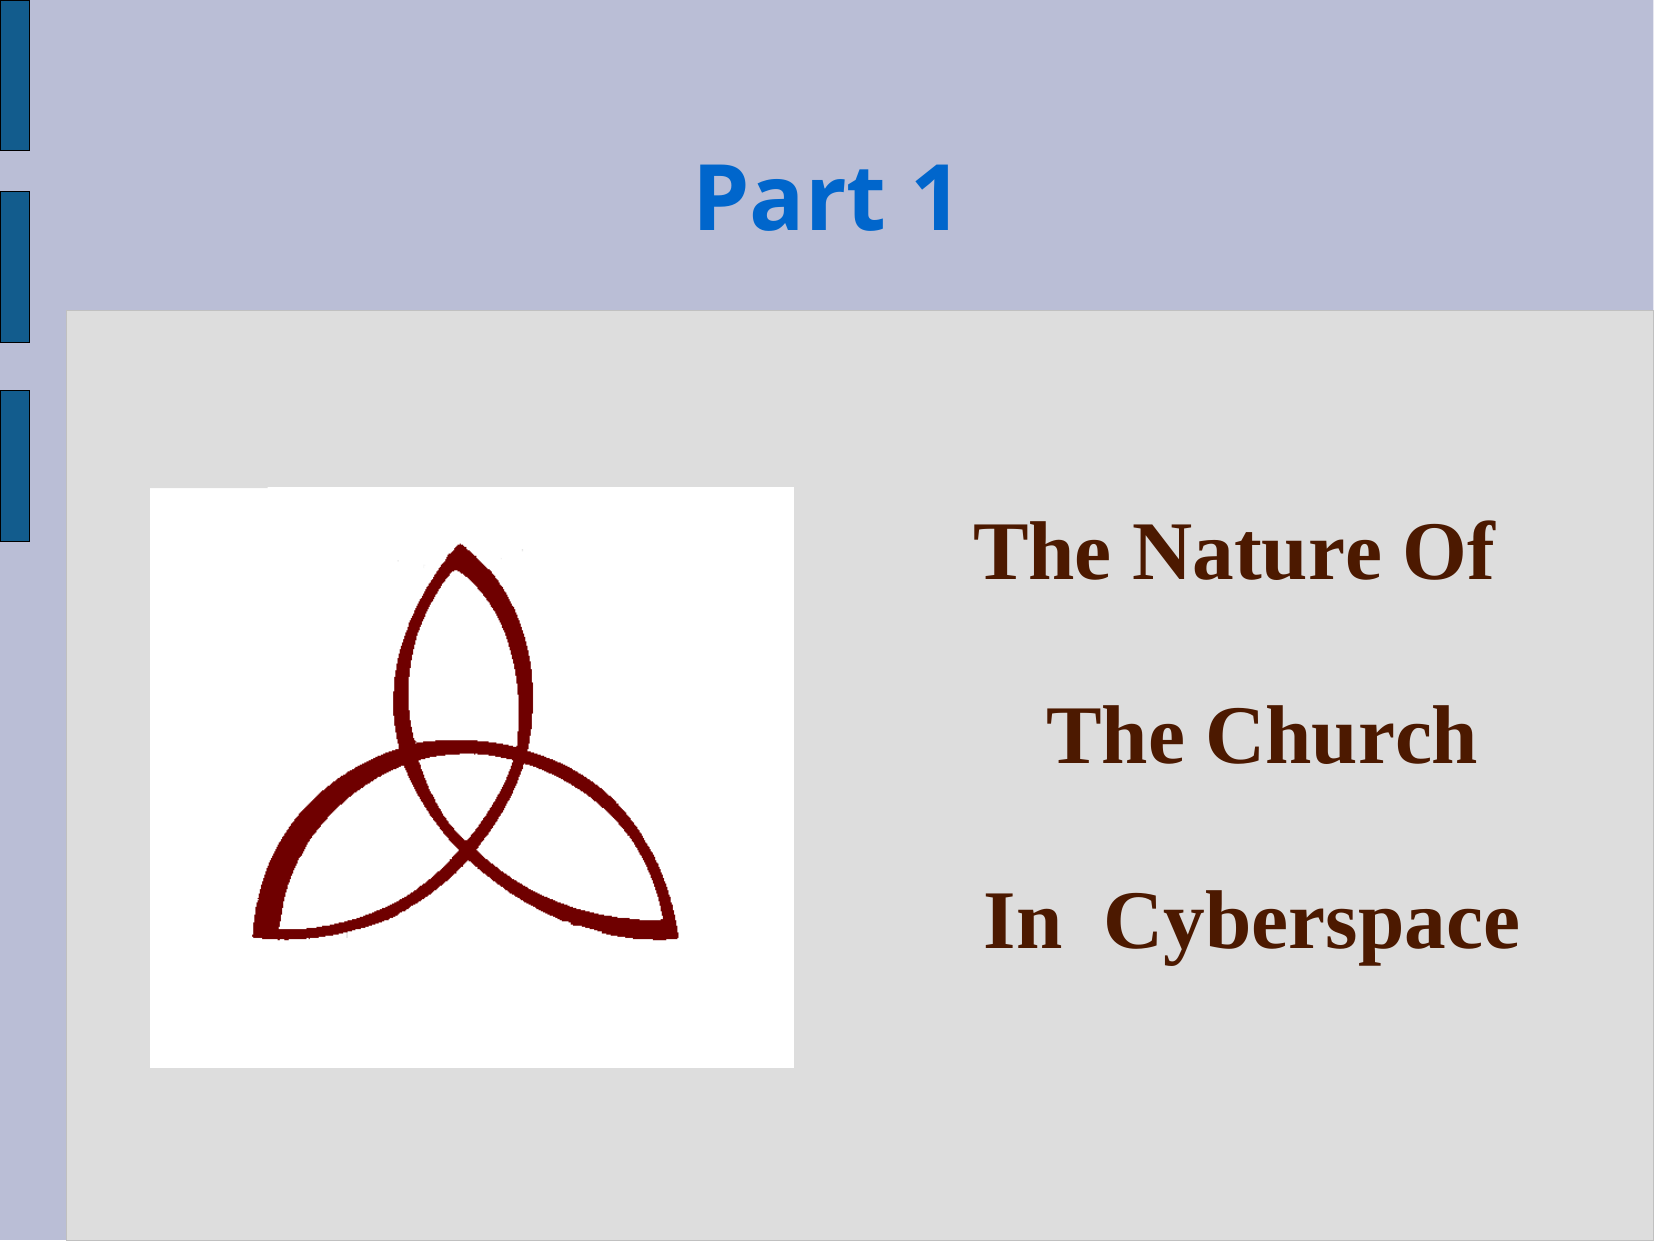

# Part 1
The Nature Of
 The Church
In Cyberspace